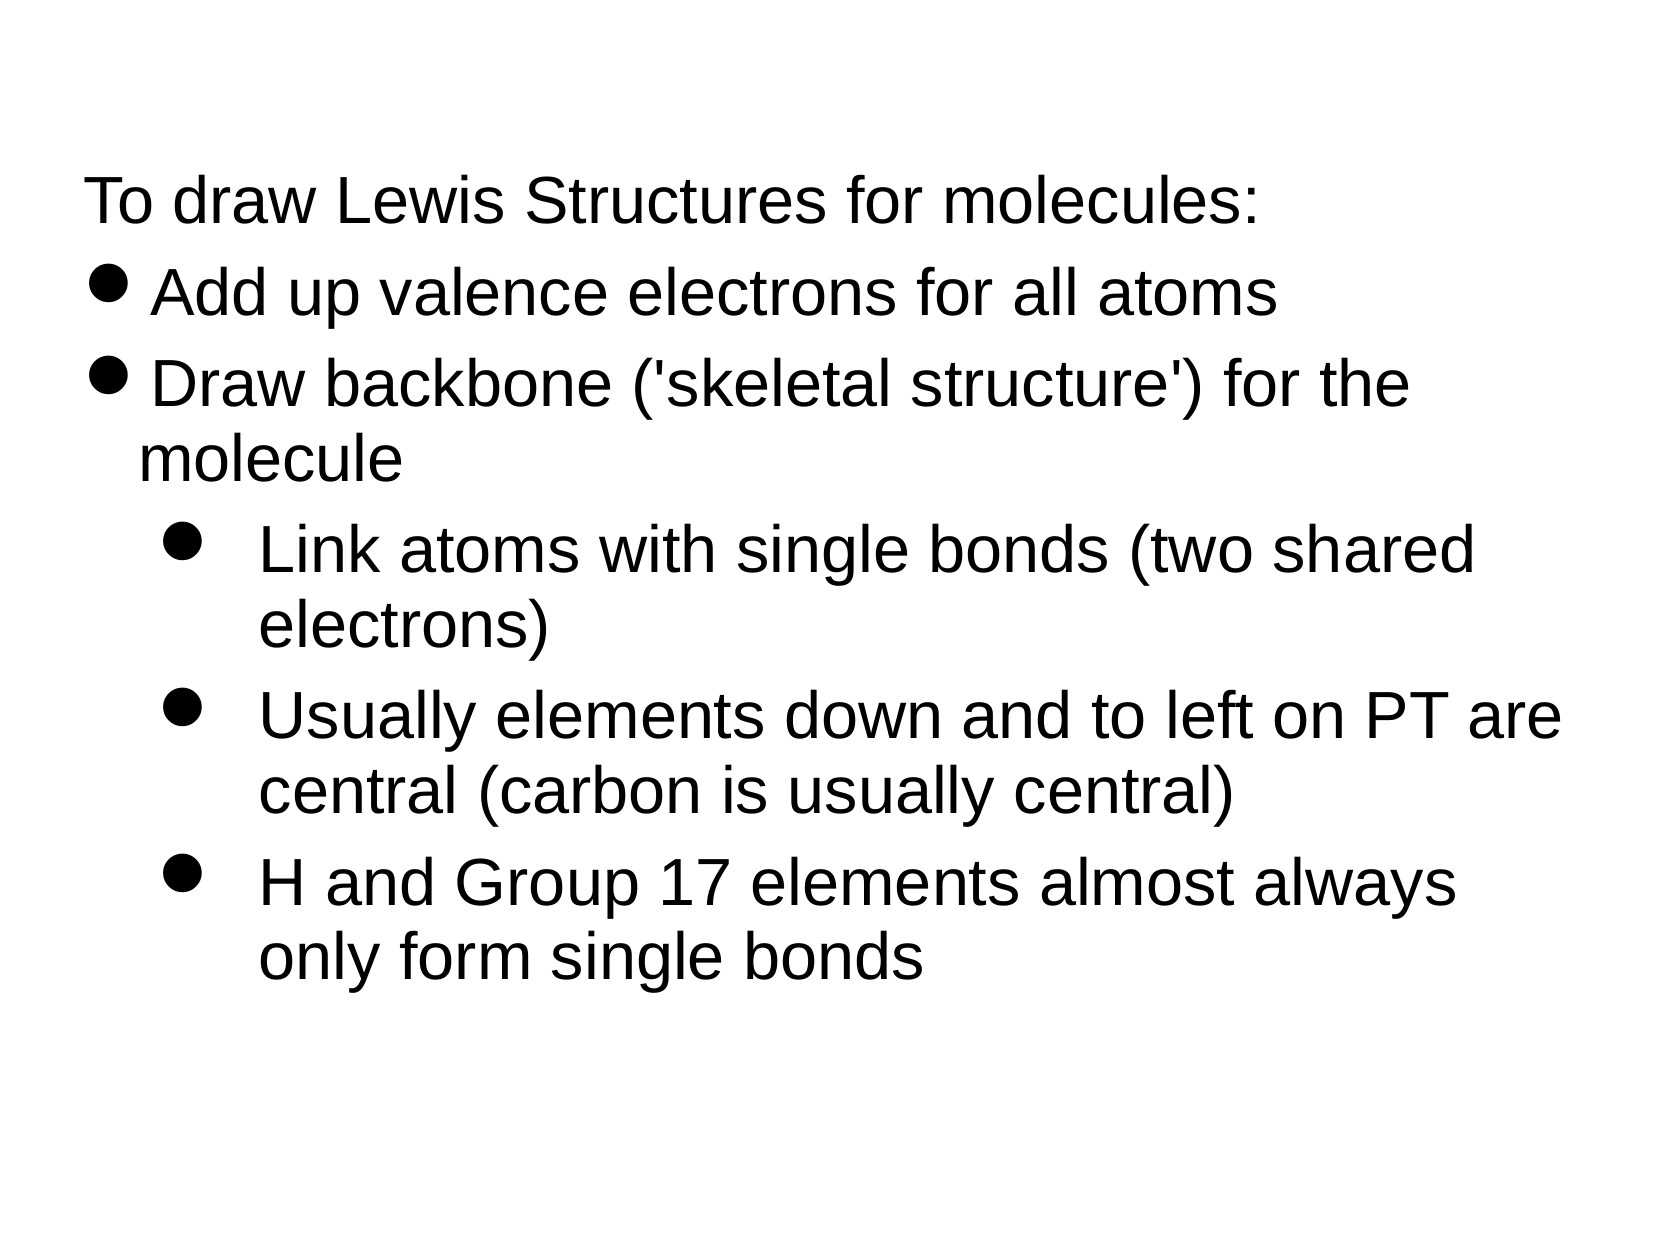

To draw Lewis Structures for molecules:
Add up valence electrons for all atoms
Draw backbone ('skeletal structure') for the molecule
Link atoms with single bonds (two shared electrons)
Usually elements down and to left on PT are central (carbon is usually central)
H and Group 17 elements almost always only form single bonds